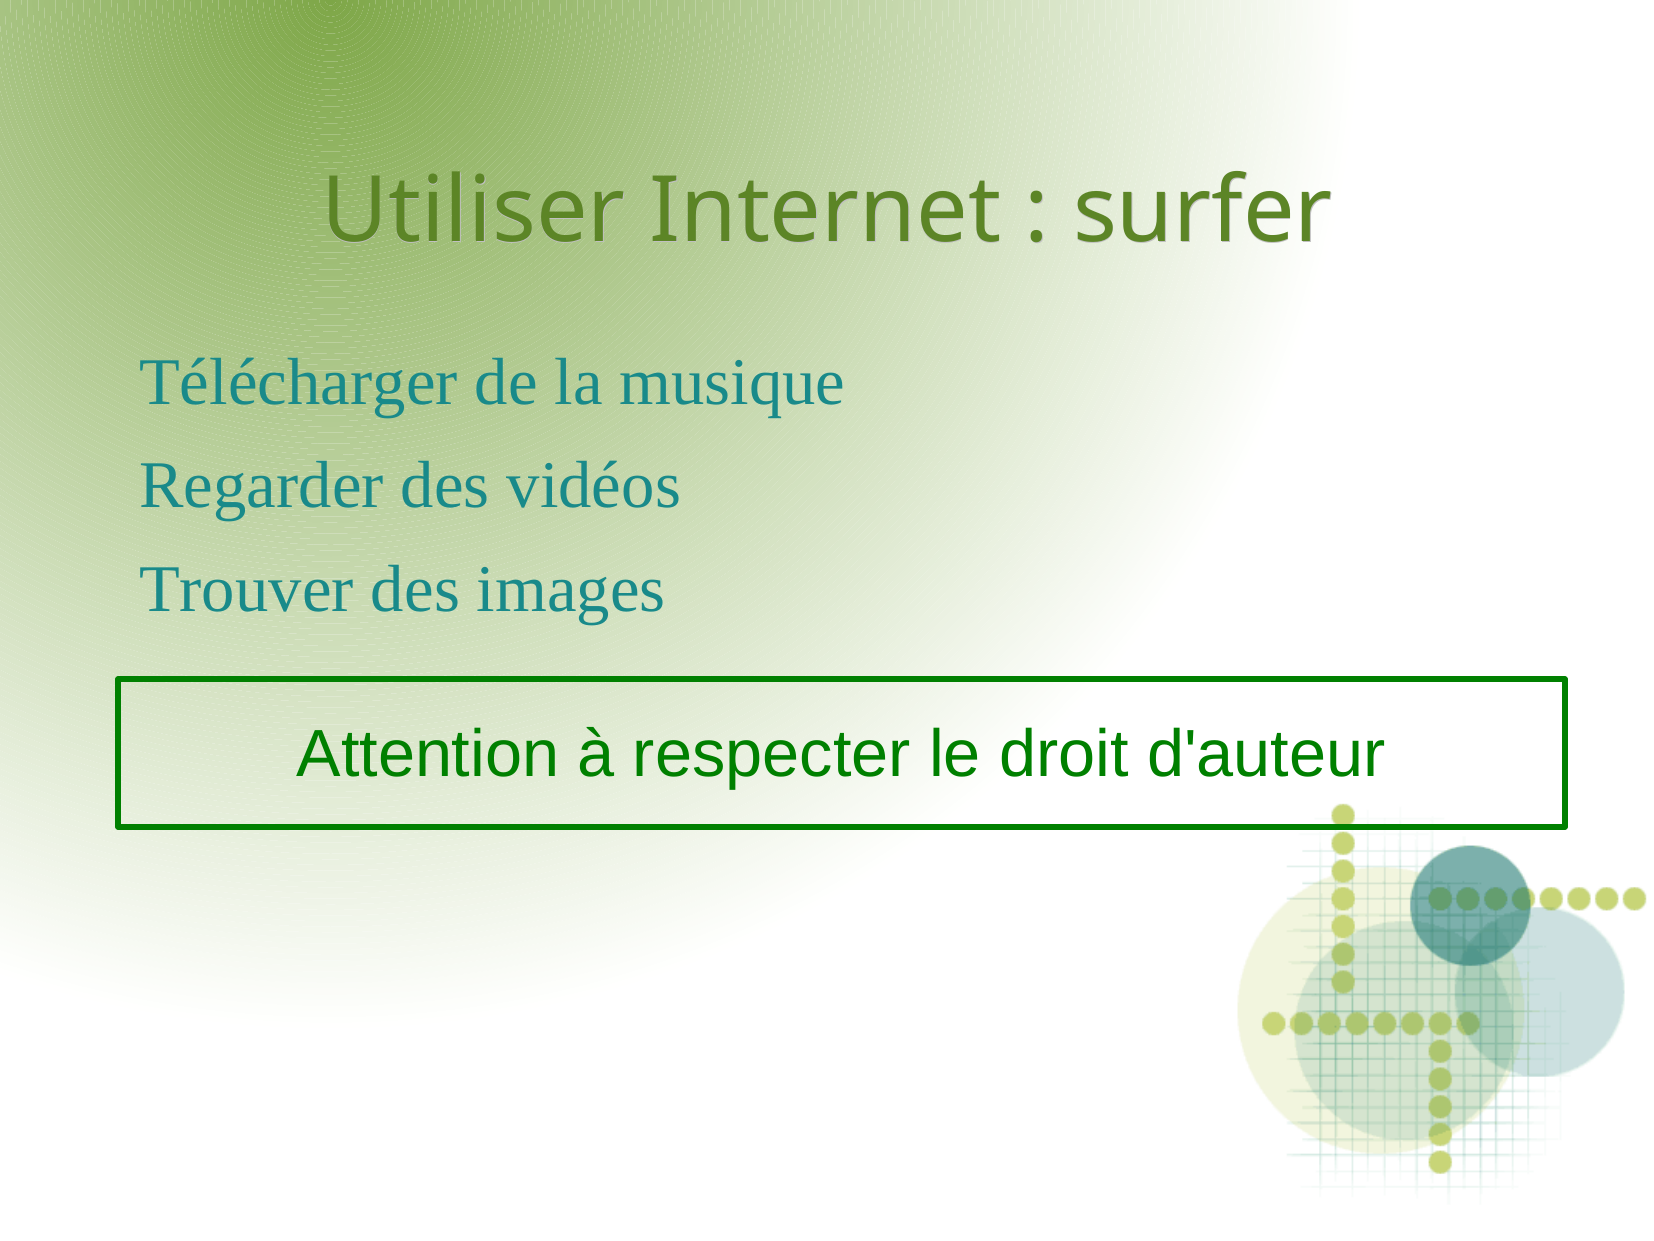

# Utiliser Internet : surfer
Télécharger de la musique
Regarder des vidéos
Trouver des images
Attention à respecter le droit d'auteur